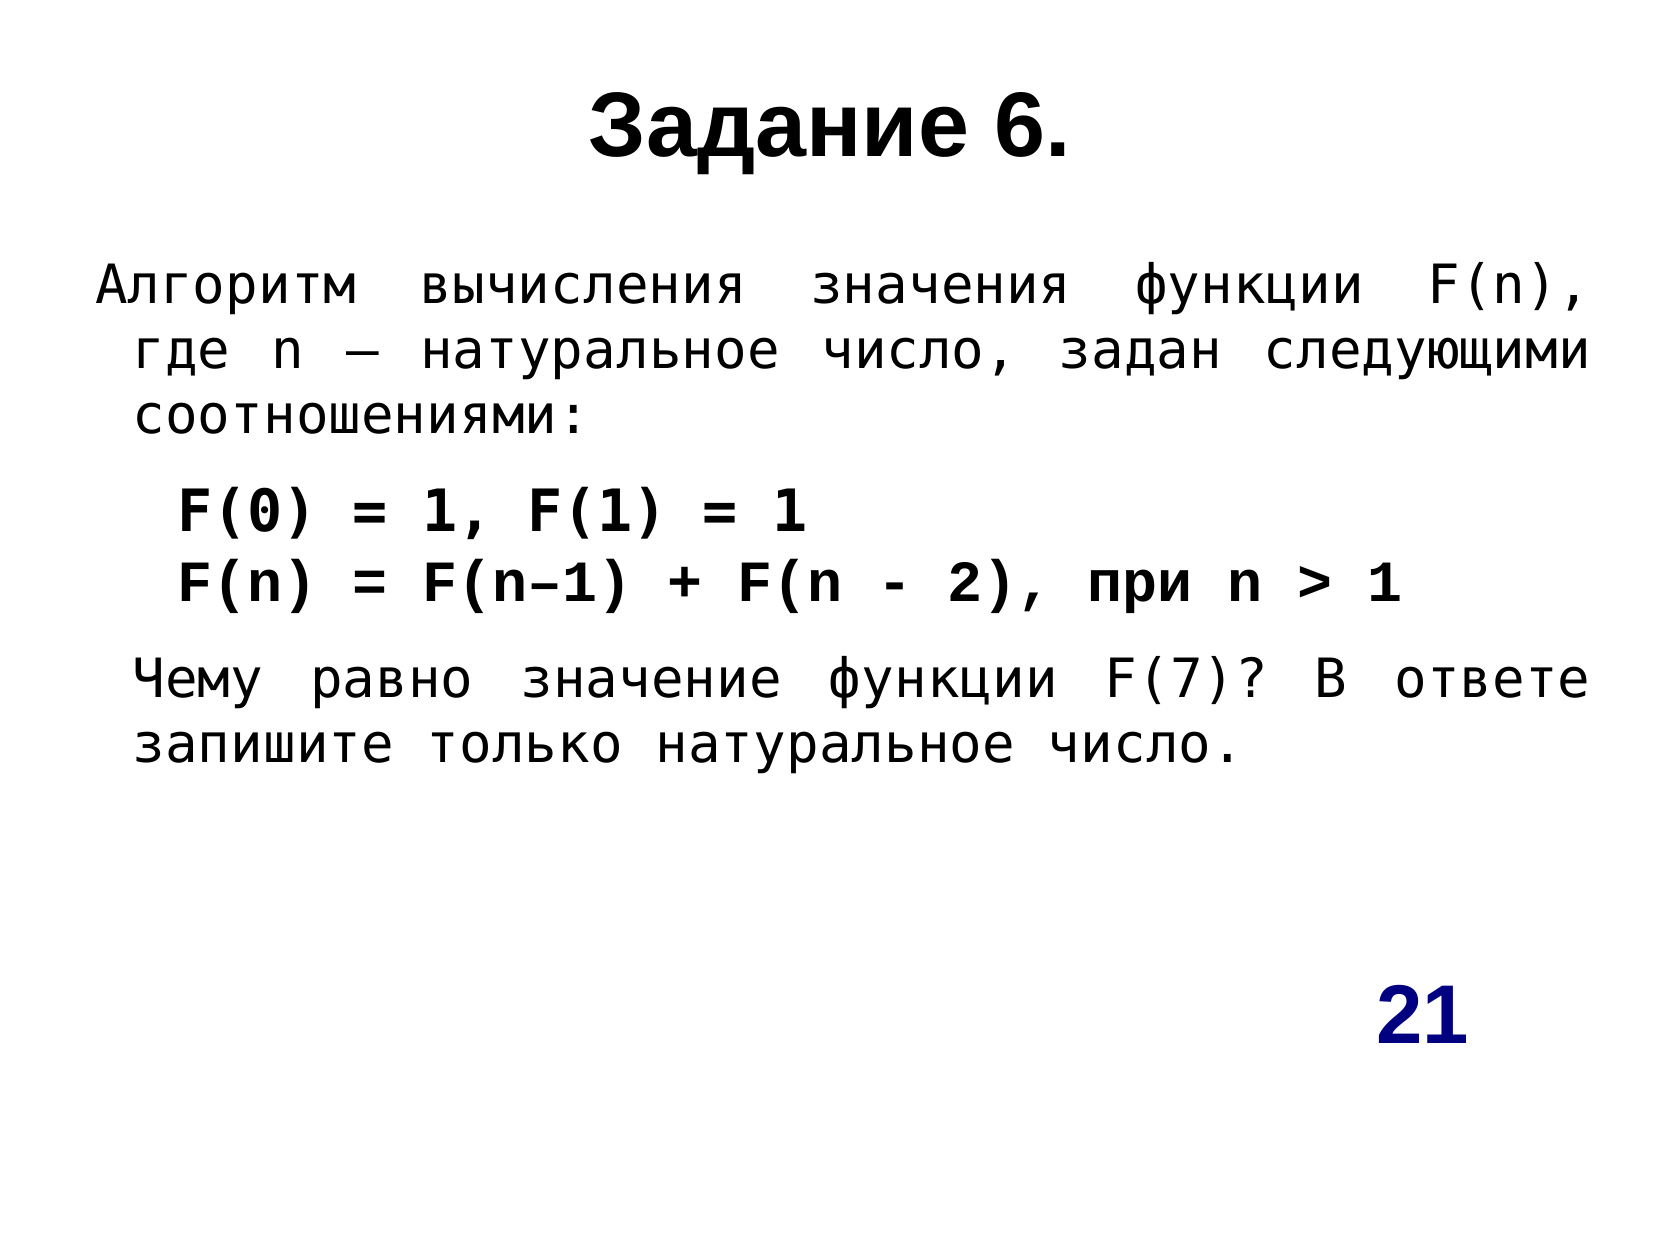

# Задание 6.
Алгоритм вычисления значения функции F(n), где n – натуральное число, задан следующими соотношениями:
F(0) = 1, F(1) = 1
F(n) = F(n–1) + F(n - 2), при n > 1
Чему равно значение функции F(7)? В ответе запишите только натуральное число.
21